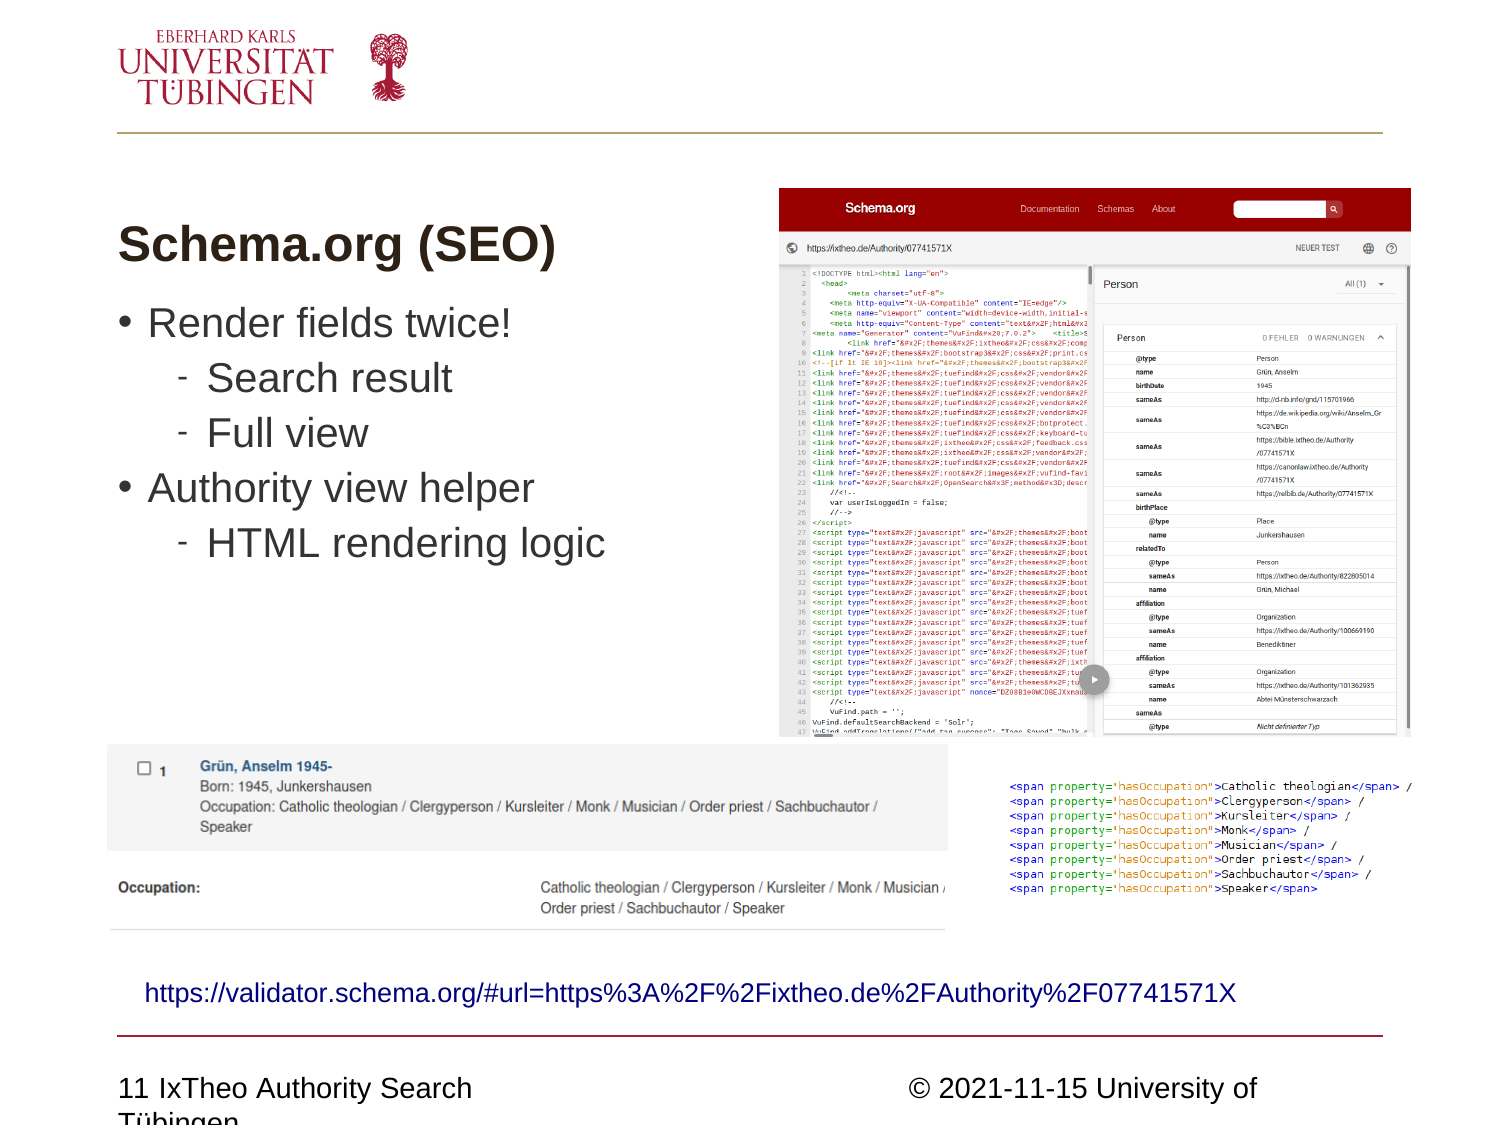

# Schema.org (SEO)
Render fields twice!
Search result
Full view
Authority view helper
HTML rendering logic
https://validator.schema.org/#url=https%3A%2F%2Fixtheo.de%2FAuthority%2F07741571X
11